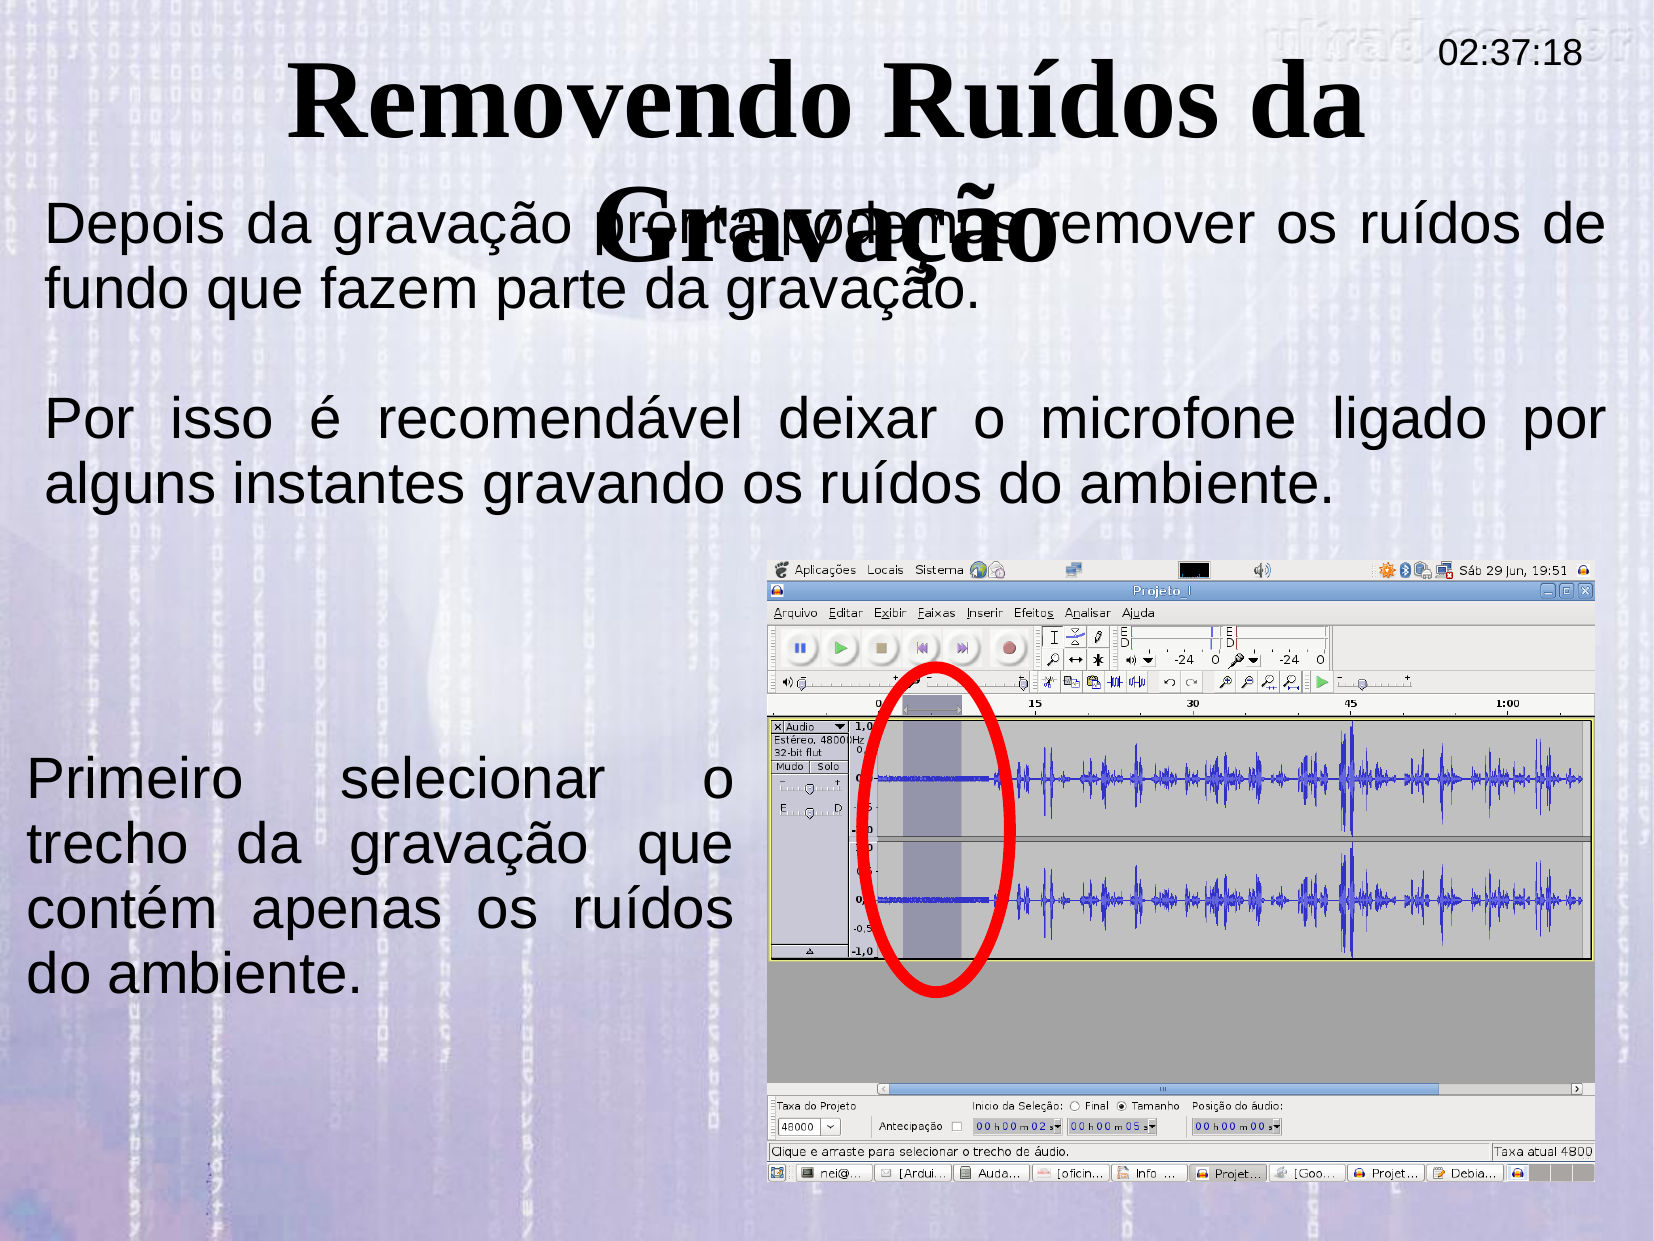

02:22:19
Removendo Ruídos da Gravação
Depois da gravação pronta podemos remover os ruídos de fundo que fazem parte da gravação.
Por isso é recomendável deixar o microfone ligado por alguns instantes gravando os ruídos do ambiente.
Primeiro selecionar o trecho da gravação que contém apenas os ruídos do ambiente.
25